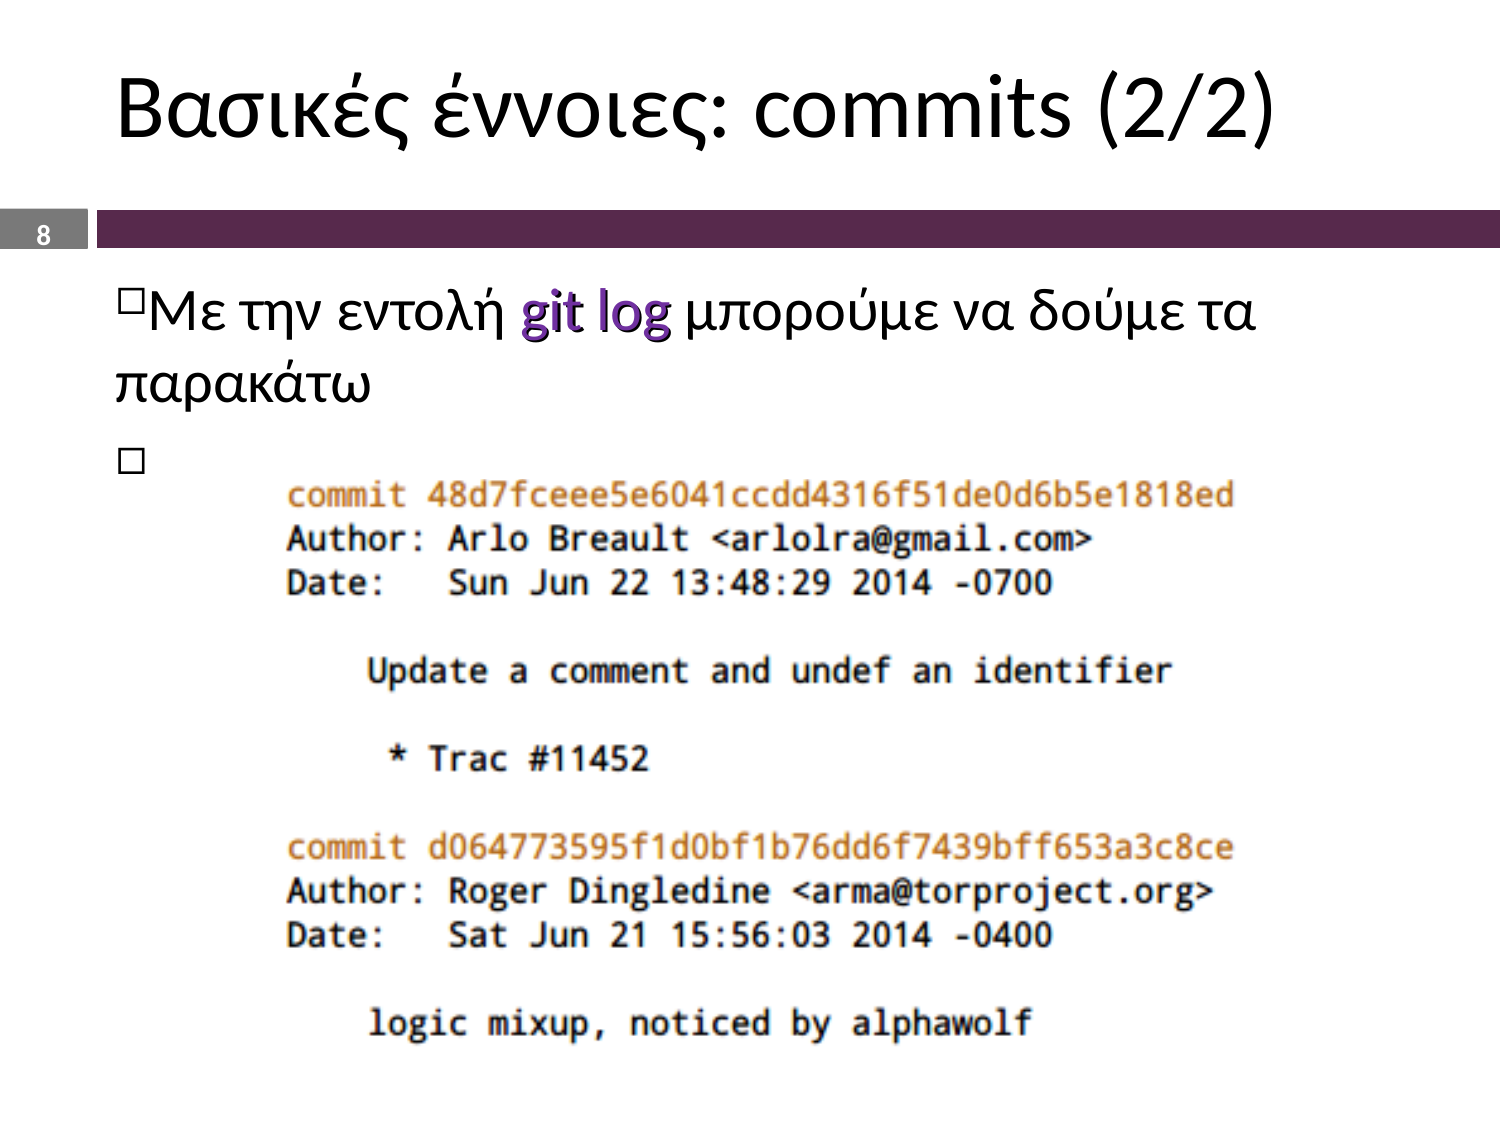

# Βασικές έννοιες: commits (2/2)
Με την εντολή git log μπορούμε να δούμε τα παρακάτω